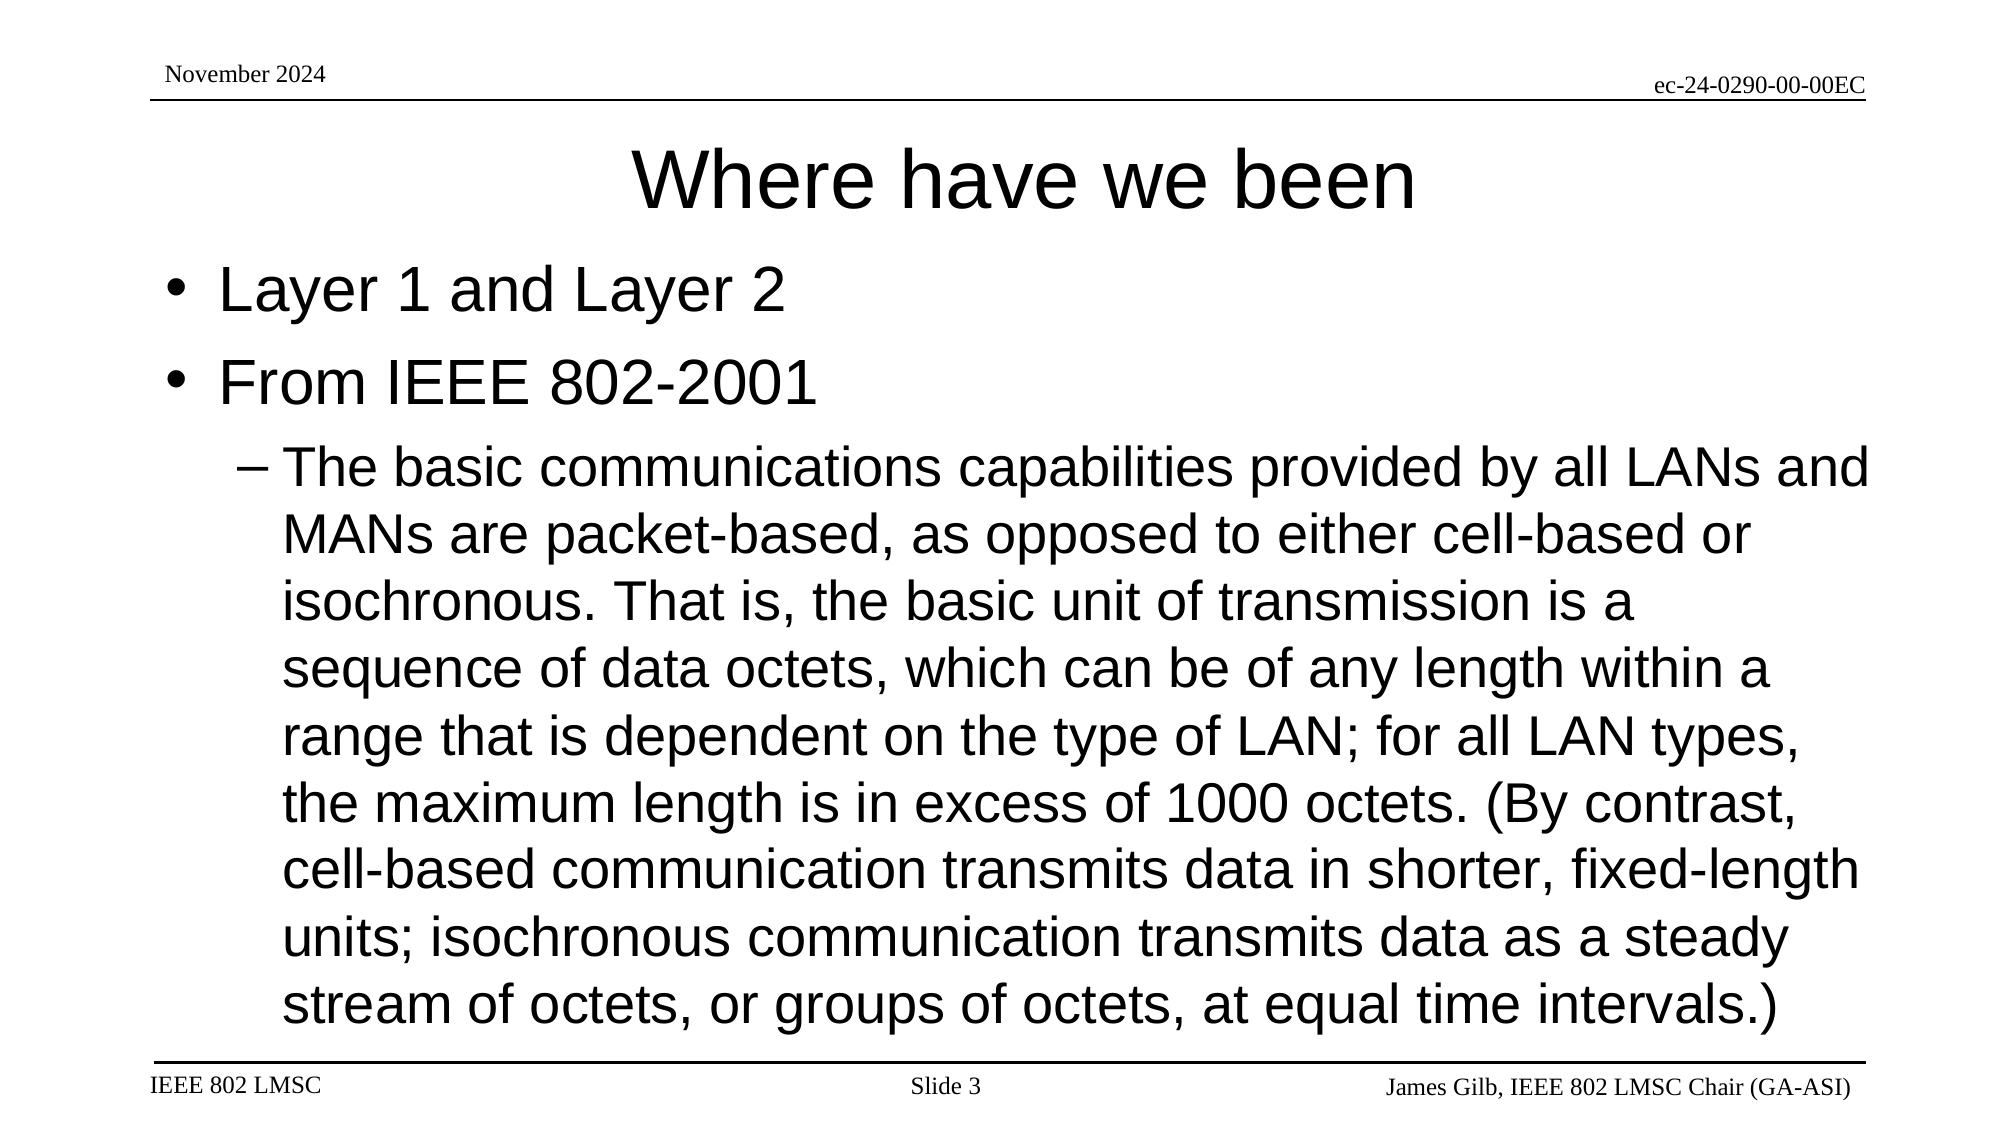

# Where have we been
Layer 1 and Layer 2
From IEEE 802-2001
The basic communications capabilities provided by all LANs and MANs are packet-based, as opposed to either cell-based or isochronous. That is, the basic unit of transmission is a sequence of data octets, which can be of any length within a range that is dependent on the type of LAN; for all LAN types, the maximum length is in excess of 1000 octets. (By contrast, cell-based communication transmits data in shorter, fixed-length units; isochronous communication transmits data as a steady stream of octets, or groups of octets, at equal time intervals.)
3